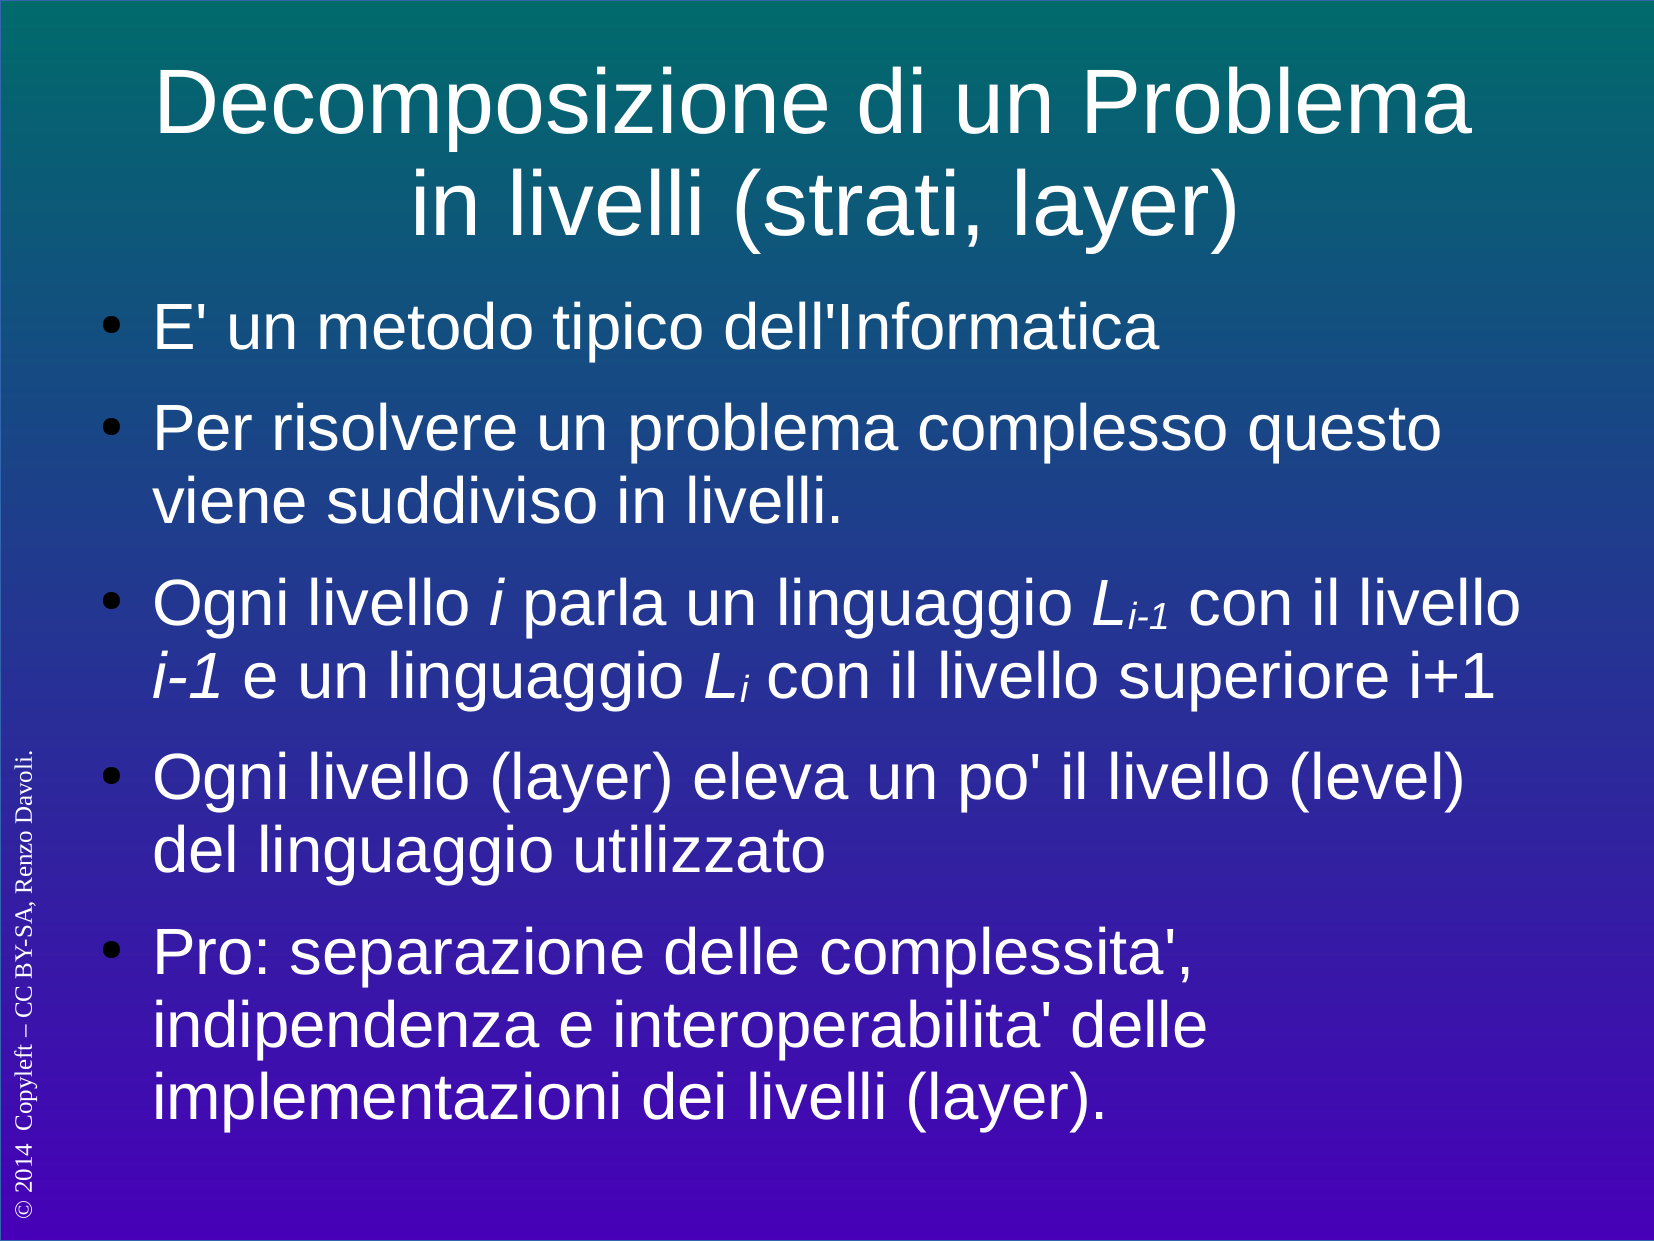

# Decomposizione di un Problema in livelli (strati, layer)
E' un metodo tipico dell'Informatica
Per risolvere un problema complesso questo viene suddiviso in livelli.
Ogni livello i parla un linguaggio Li-1 con il livello i-1 e un linguaggio Li con il livello superiore i+1
Ogni livello (layer) eleva un po' il livello (level) del linguaggio utilizzato
Pro: separazione delle complessita', indipendenza e interoperabilita' delle implementazioni dei livelli (layer).